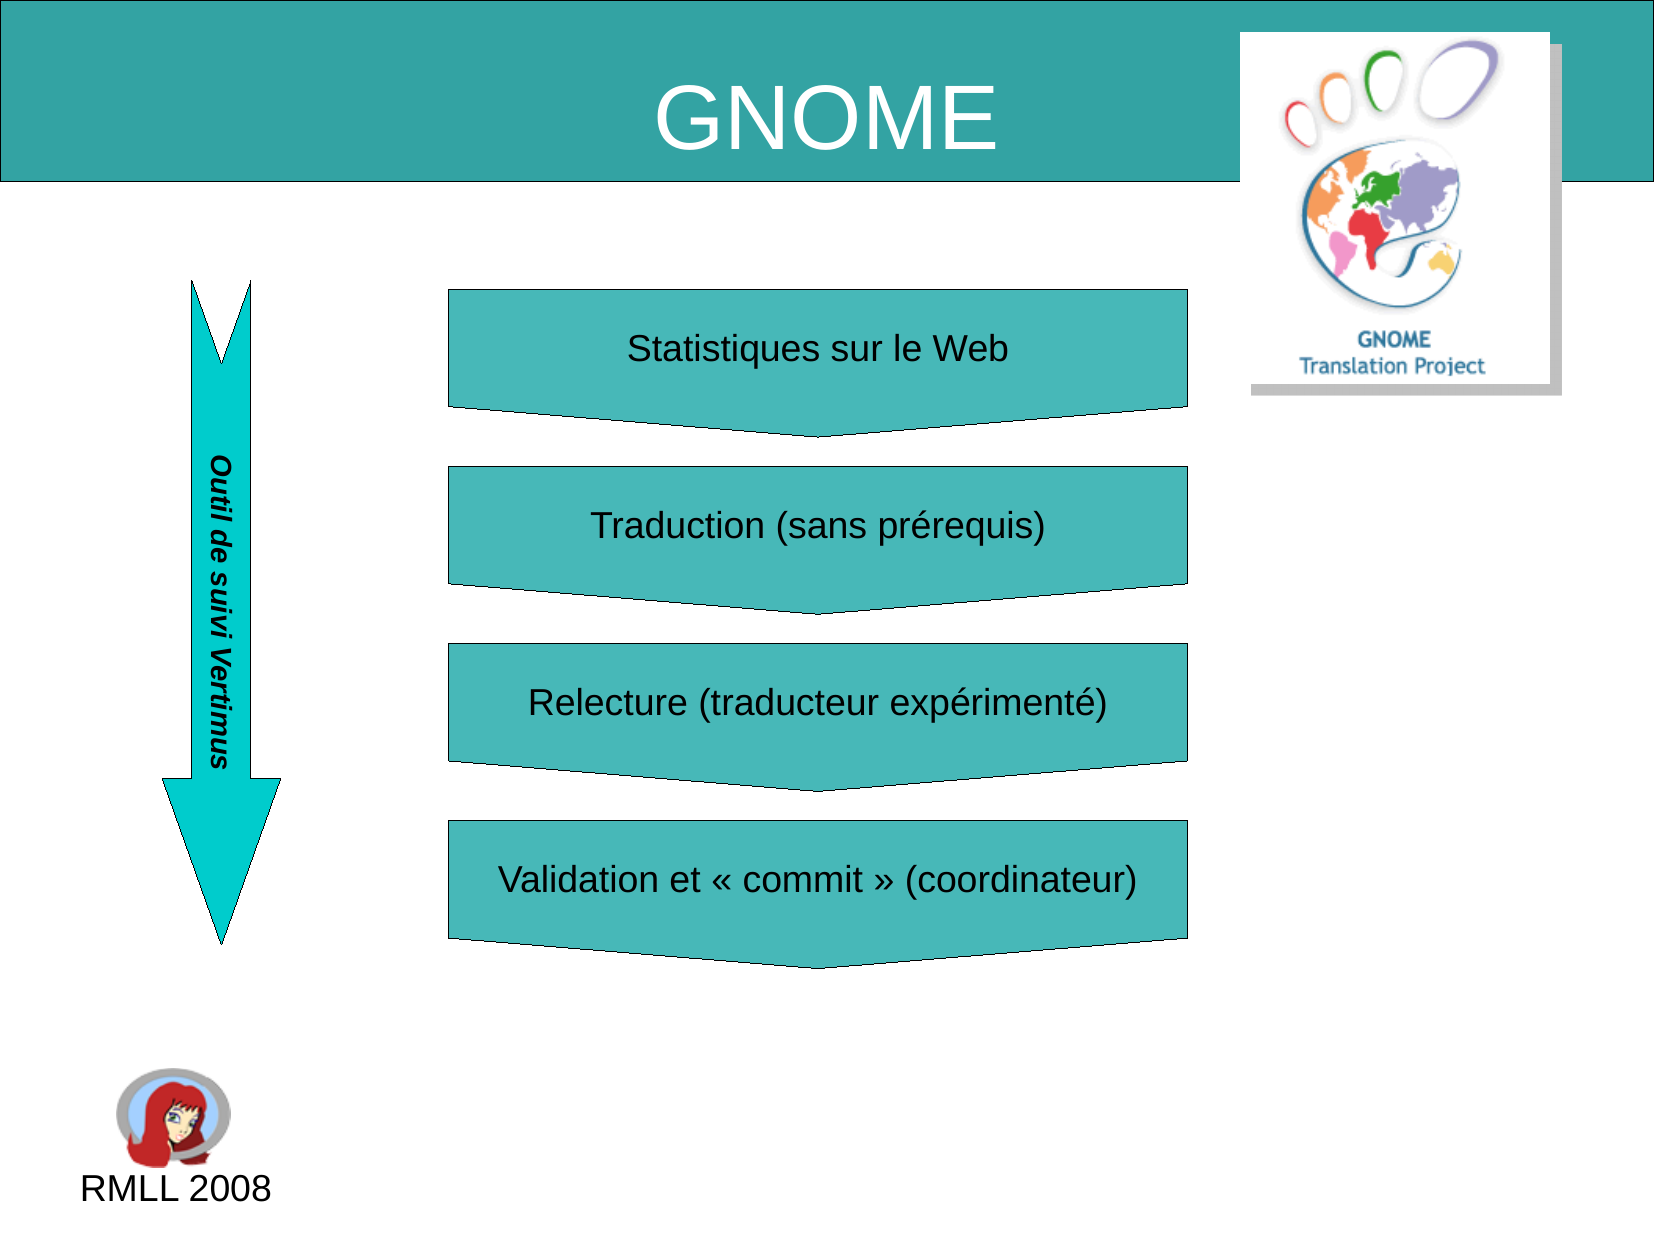

# GNOME
Statistiques sur le Web
Traduction (sans prérequis)
Outil de suivi Vertimus
Relecture (traducteur expérimenté)
Validation et « commit » (coordinateur)